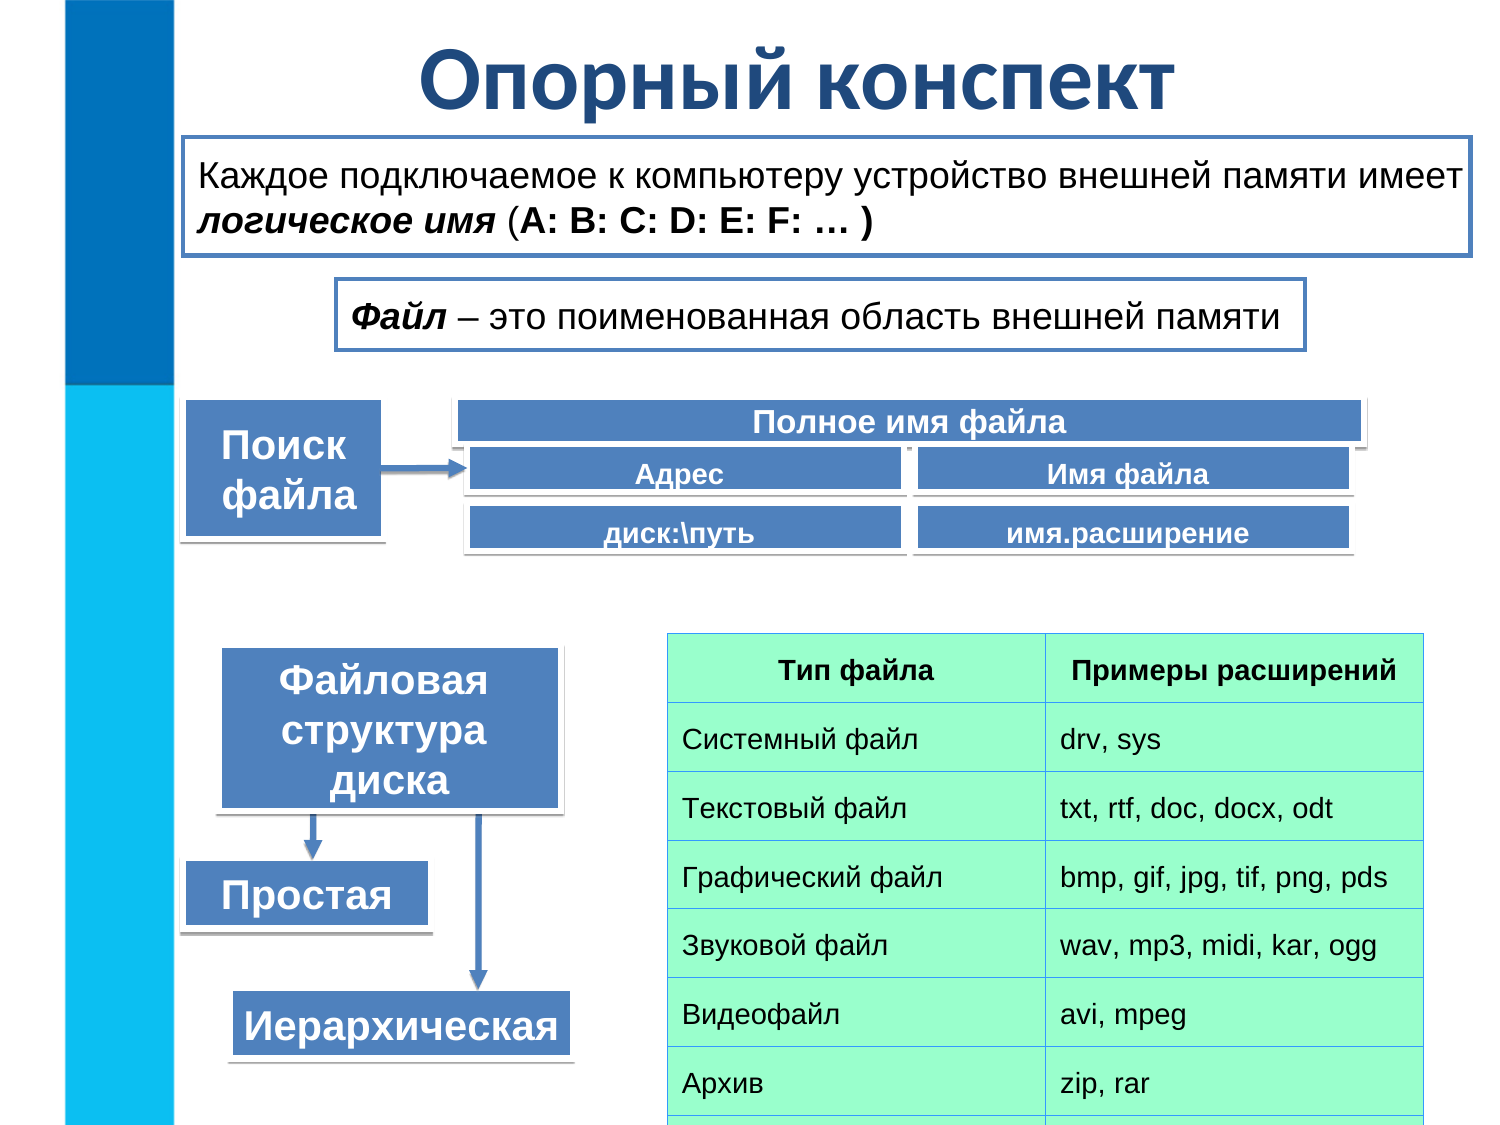

Опорный конспект
Каждое подключаемое к компьютеру устройство внешней памяти имеет
логическое имя (A: B: C: D: E: F: … )
Файл – это поименованная область внешней памяти
Поиск
 файла
Полное имя файла
Адрес
Имя файла
диск:\путь
имя.расширение
| Тип файла | Примеры расширений |
| --- | --- |
| Системный файл | drv, sys |
| Текстовый файл | txt, rtf, doc, docx, odt |
| Графический файл | bmp, gif, jpg, tif, png, pds |
| Звуковой файл | wav, mp3, midi, kar, ogg |
| Видеофайл | avi, mpeg |
| Архив | zip, rar |
| Электронная таблица | xls, ods |
Файловая
структура
диска
Простая
Иерархическая